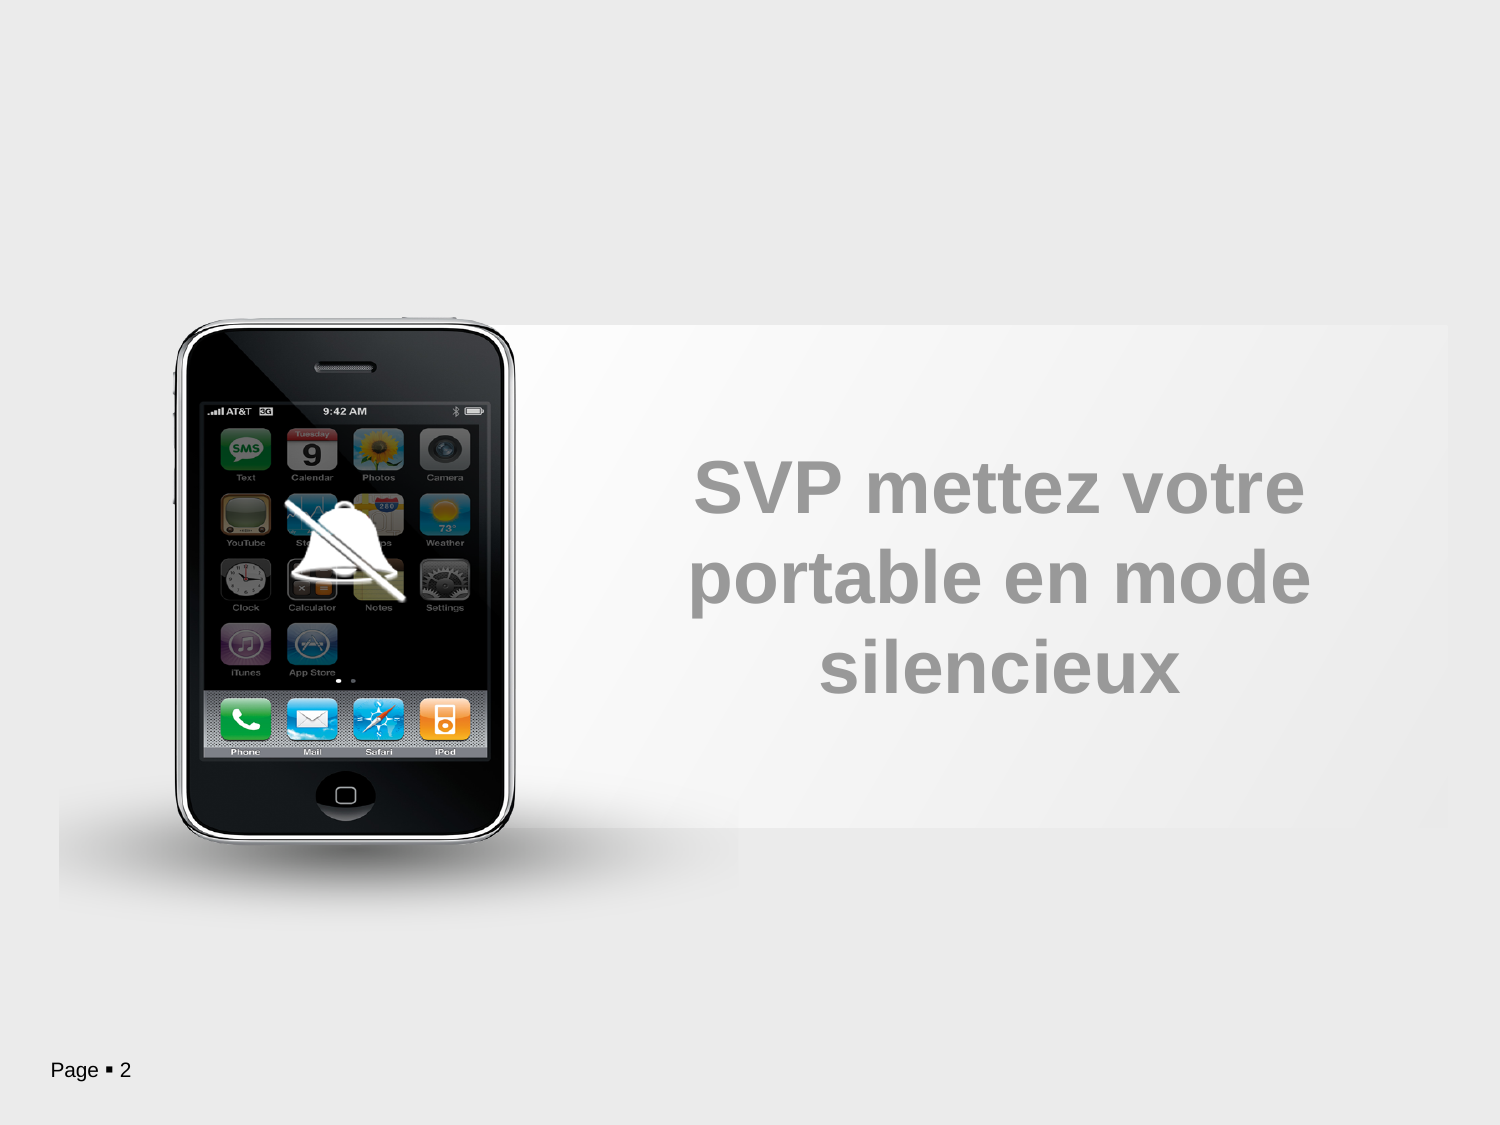

SVP mettez votre portable en mode silencieux